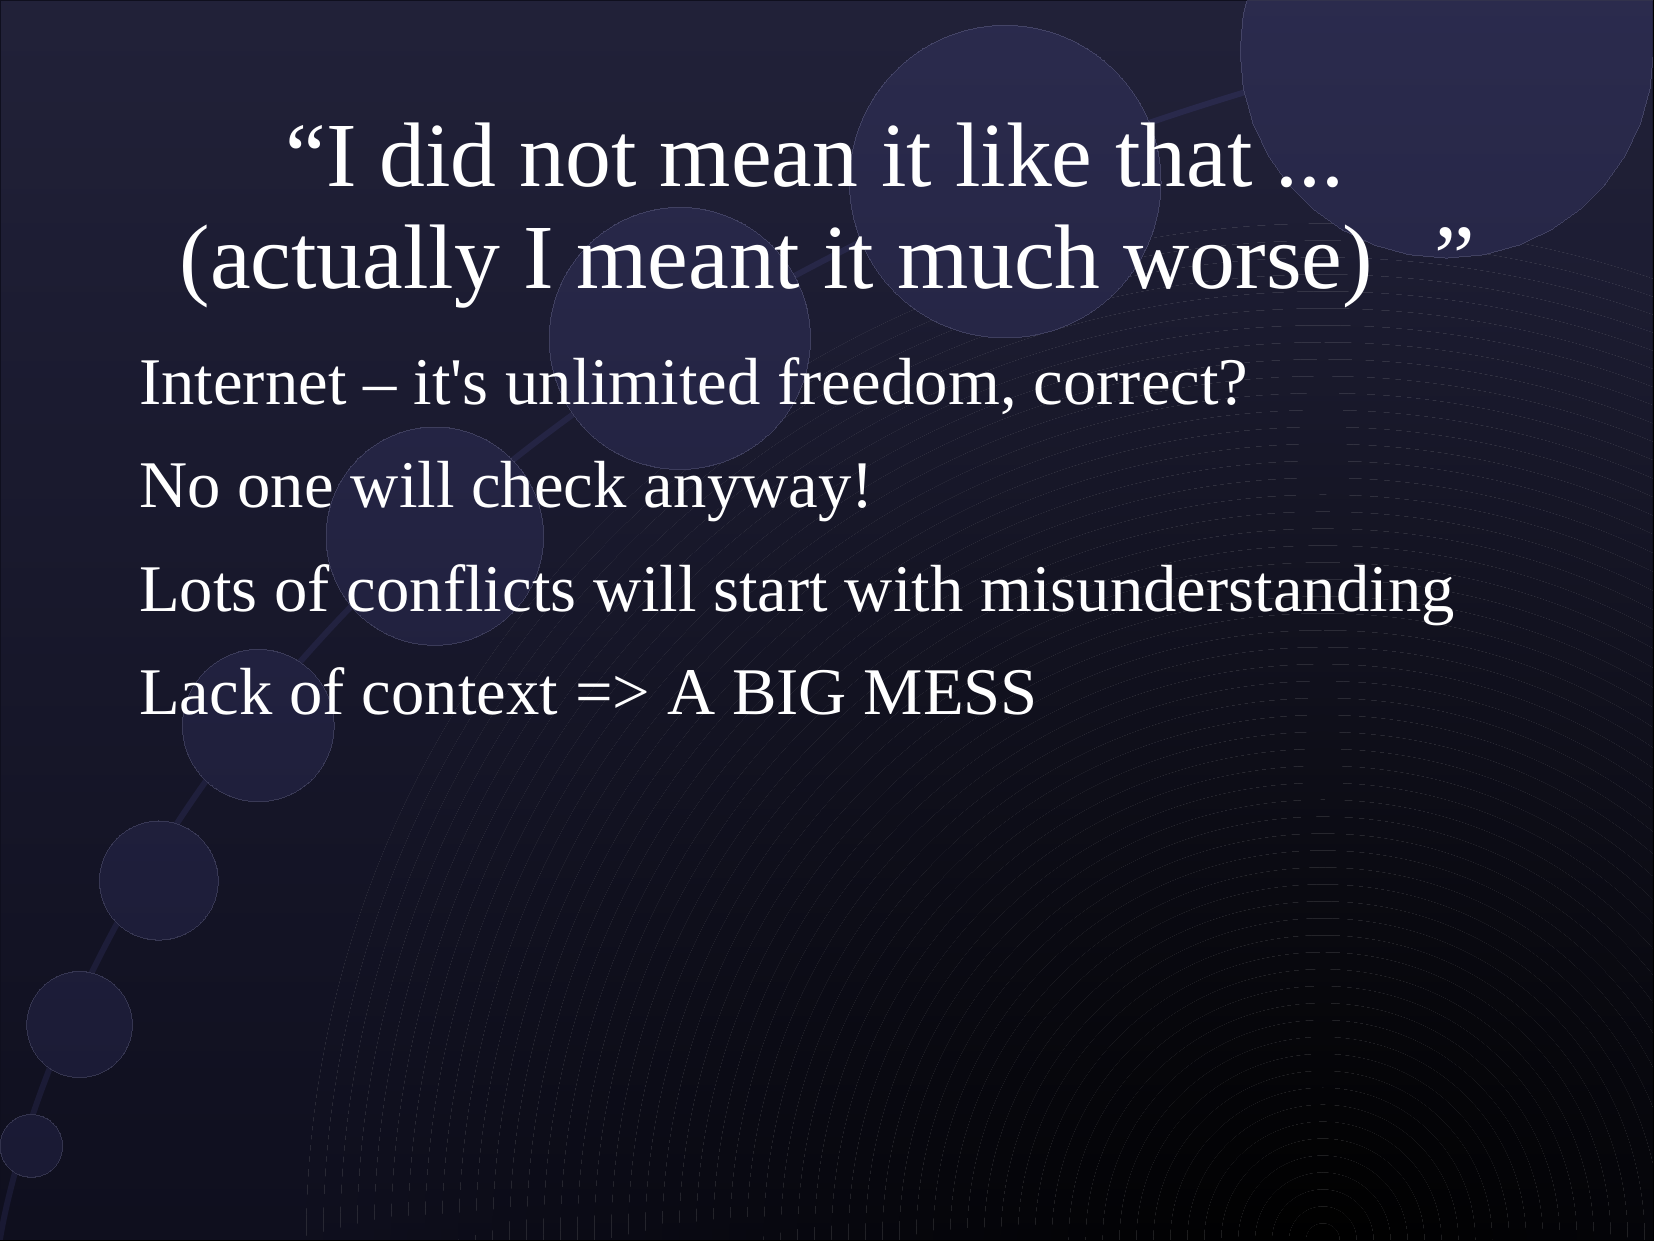

# “I did not mean it like that ... (actually I meant it much worse)	”
Internet – it's unlimited freedom, correct?
No one will check anyway!
Lots of conflicts will start with misunderstanding
Lack of context => A BIG MESS